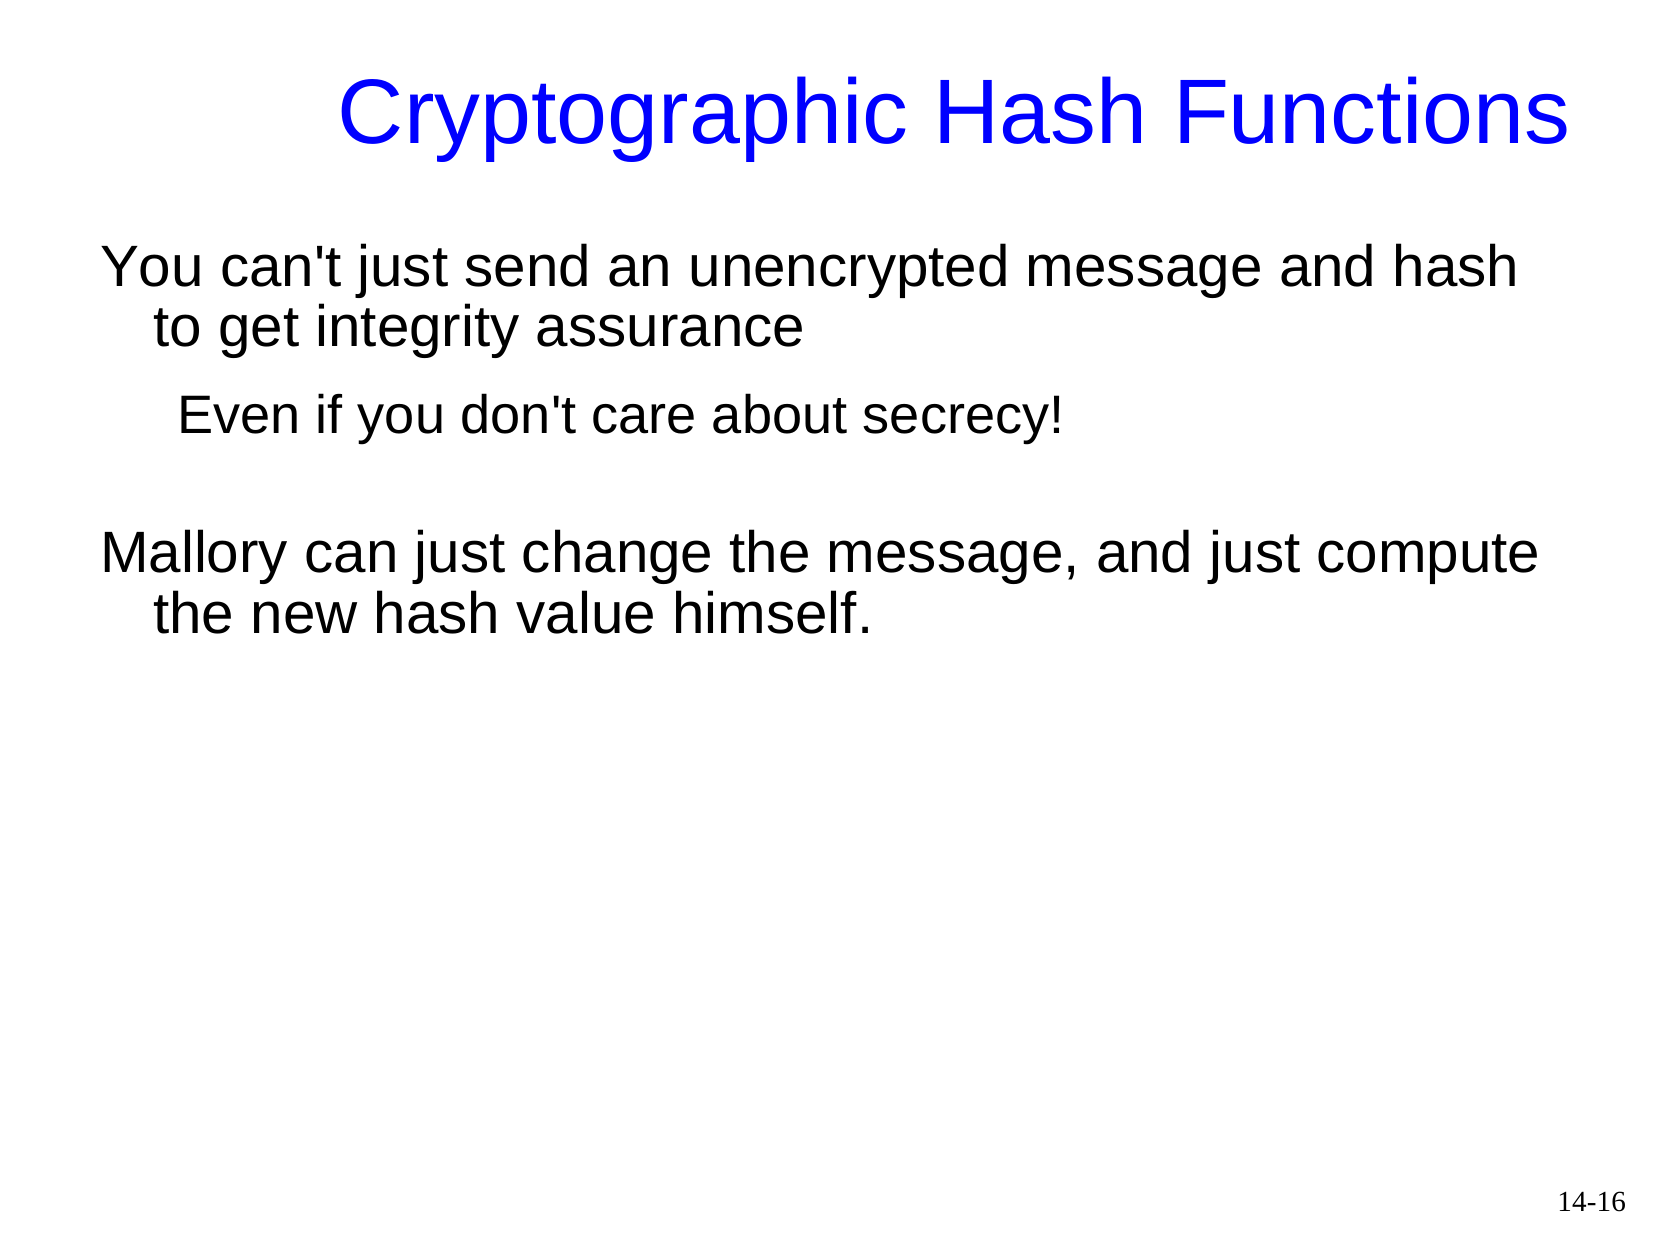

# Cryptographic Hash Functions
You can't just send an unencrypted message and hash to get integrity assurance
Even if you don't care about secrecy!
Mallory can just change the message, and just compute the new hash value himself.